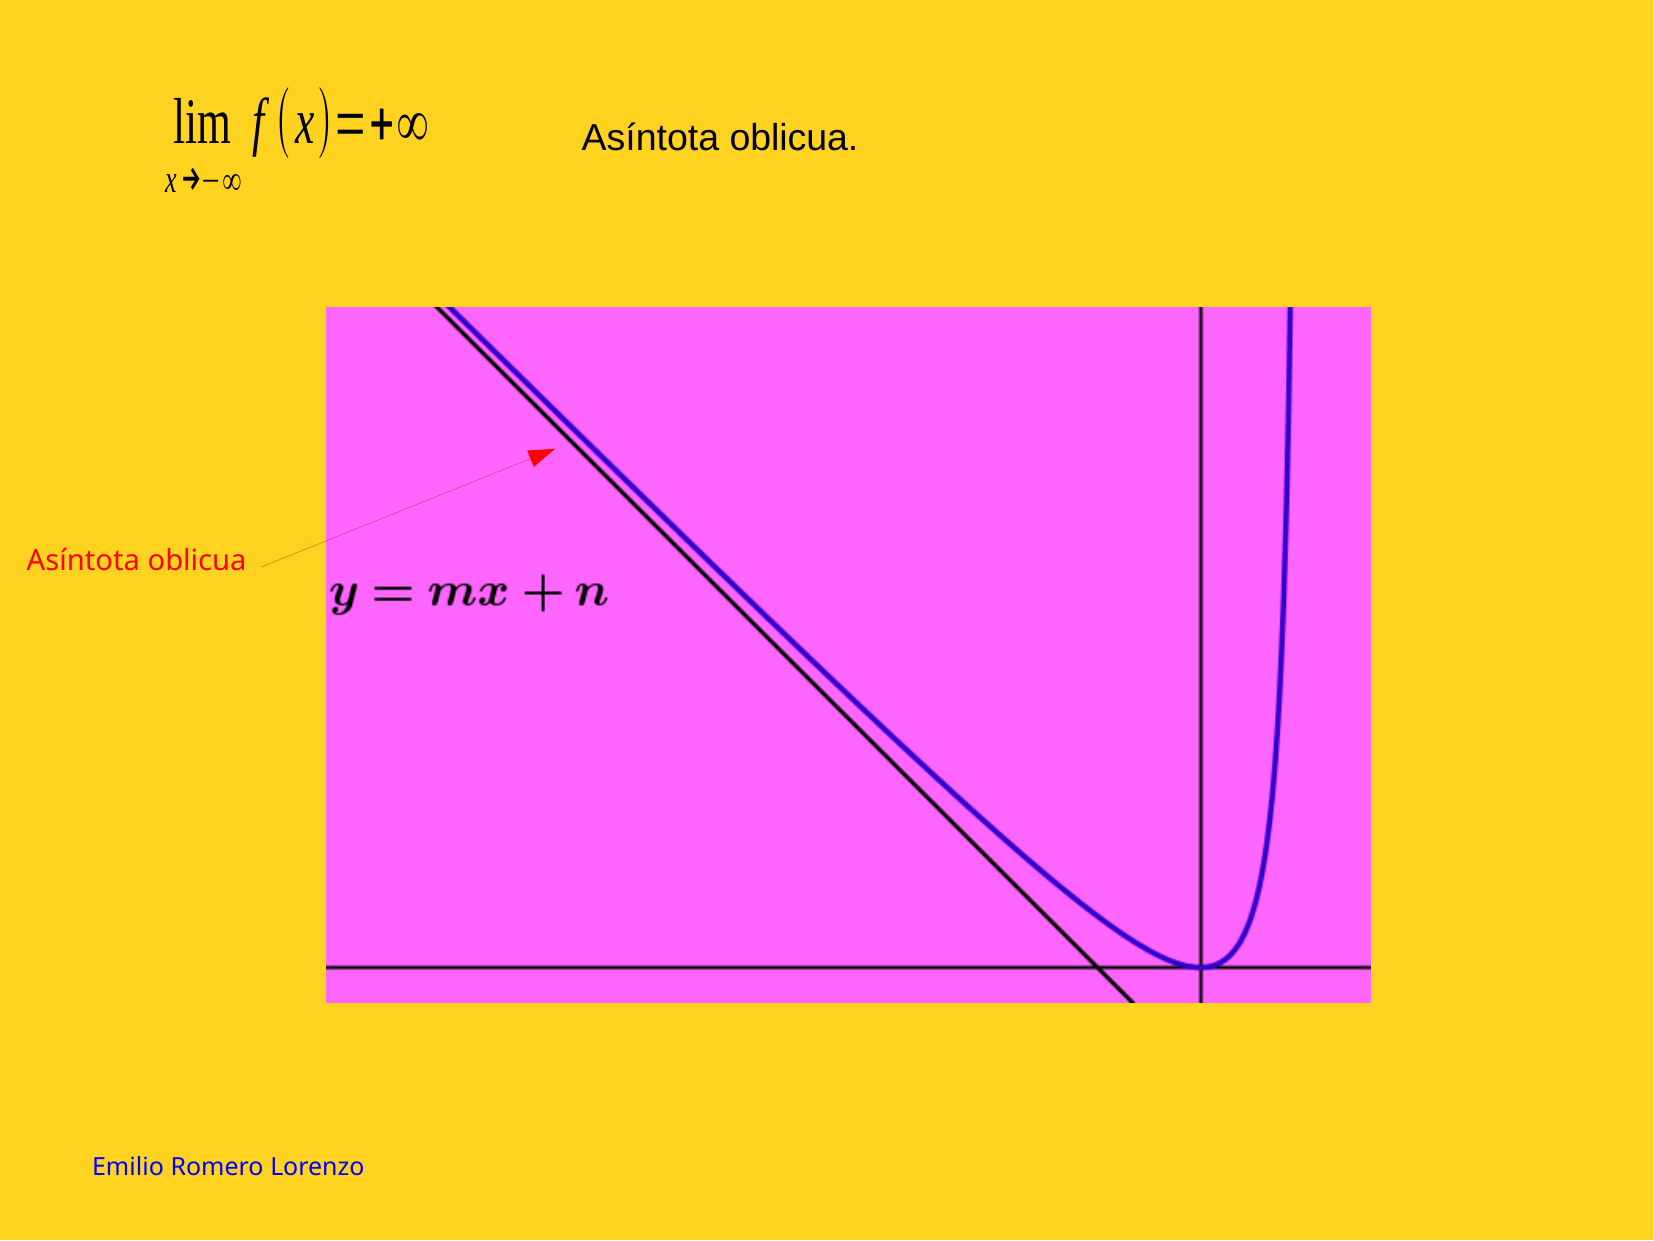

Asíntota oblicua.
Asíntota oblicua
 Emilio Romero Lorenzo